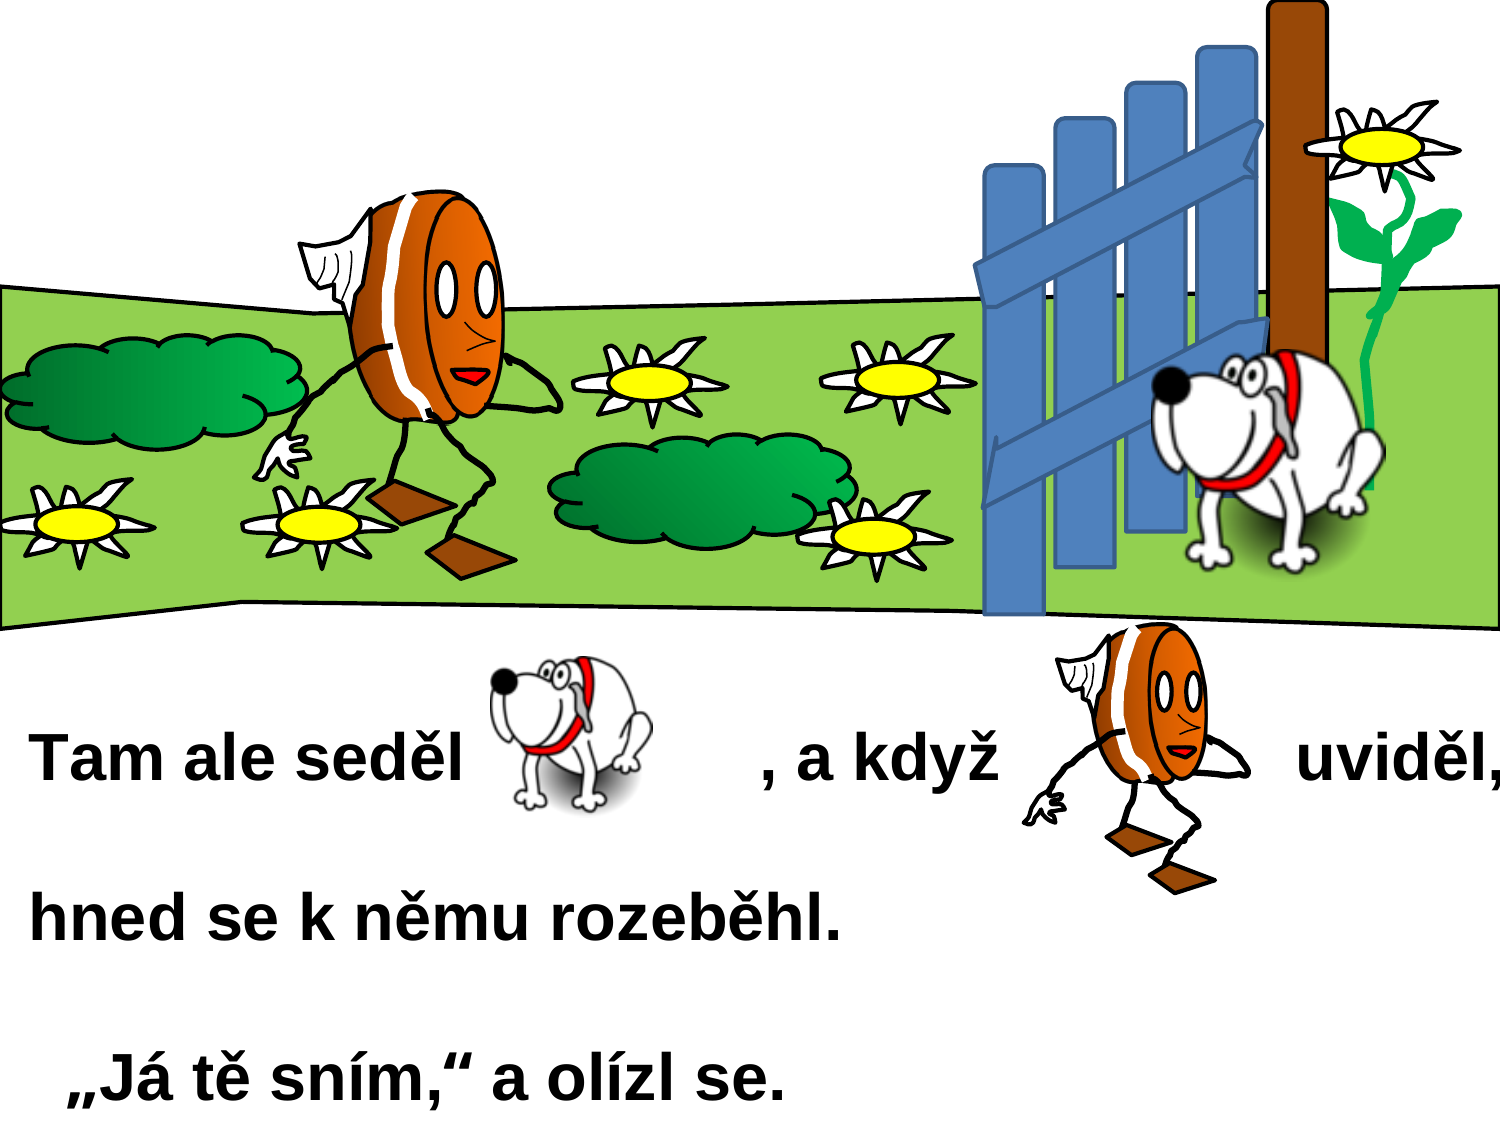

Tam ale seděl , a když uviděl,
hned se k němu rozeběhl.
 „Já tě sním,“ a olízl se.